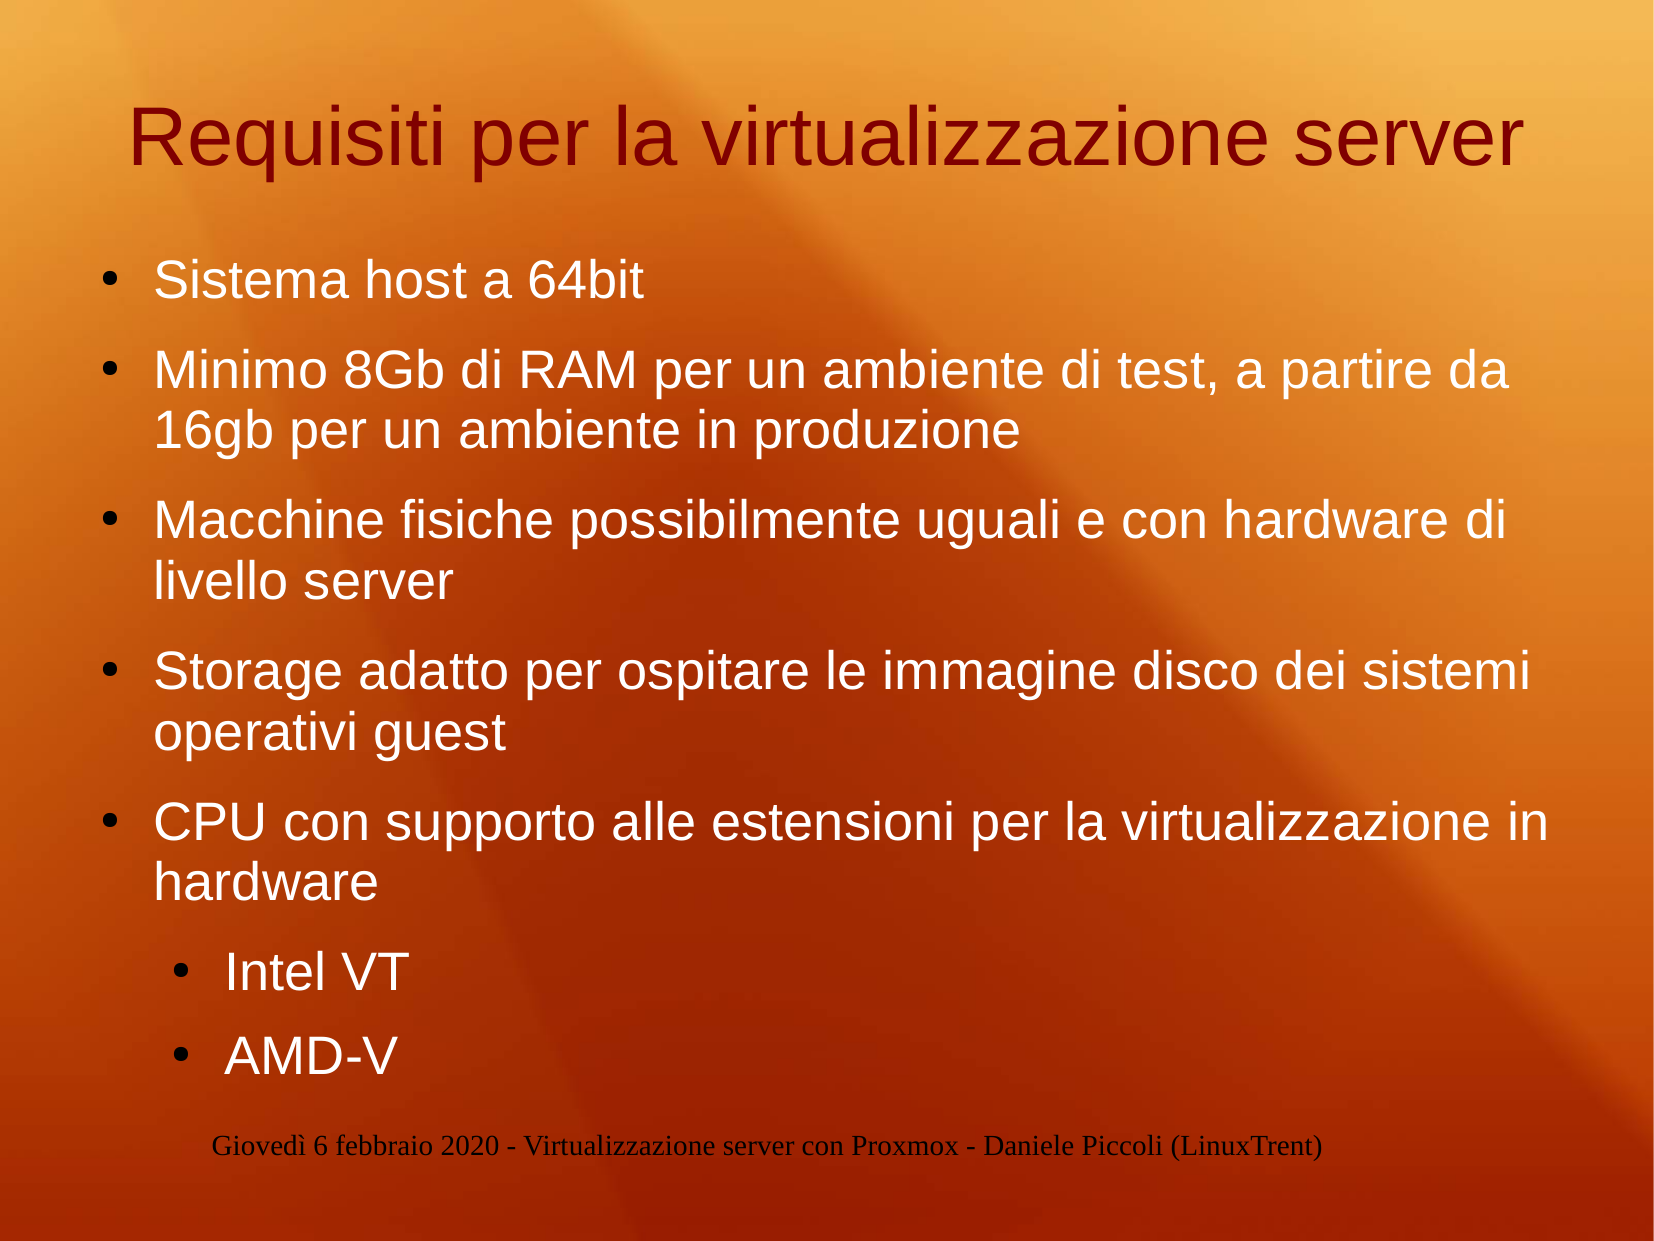

# Requisiti per la virtualizzazione server
Sistema host a 64bit
Minimo 8Gb di RAM per un ambiente di test, a partire da 16gb per un ambiente in produzione
Macchine fisiche possibilmente uguali e con hardware di livello server
Storage adatto per ospitare le immagine disco dei sistemi operativi guest
CPU con supporto alle estensioni per la virtualizzazione in hardware
Intel VT
AMD-V
Giovedì 6 febbraio 2020 - Virtualizzazione server con Proxmox - Daniele Piccoli (LinuxTrent)